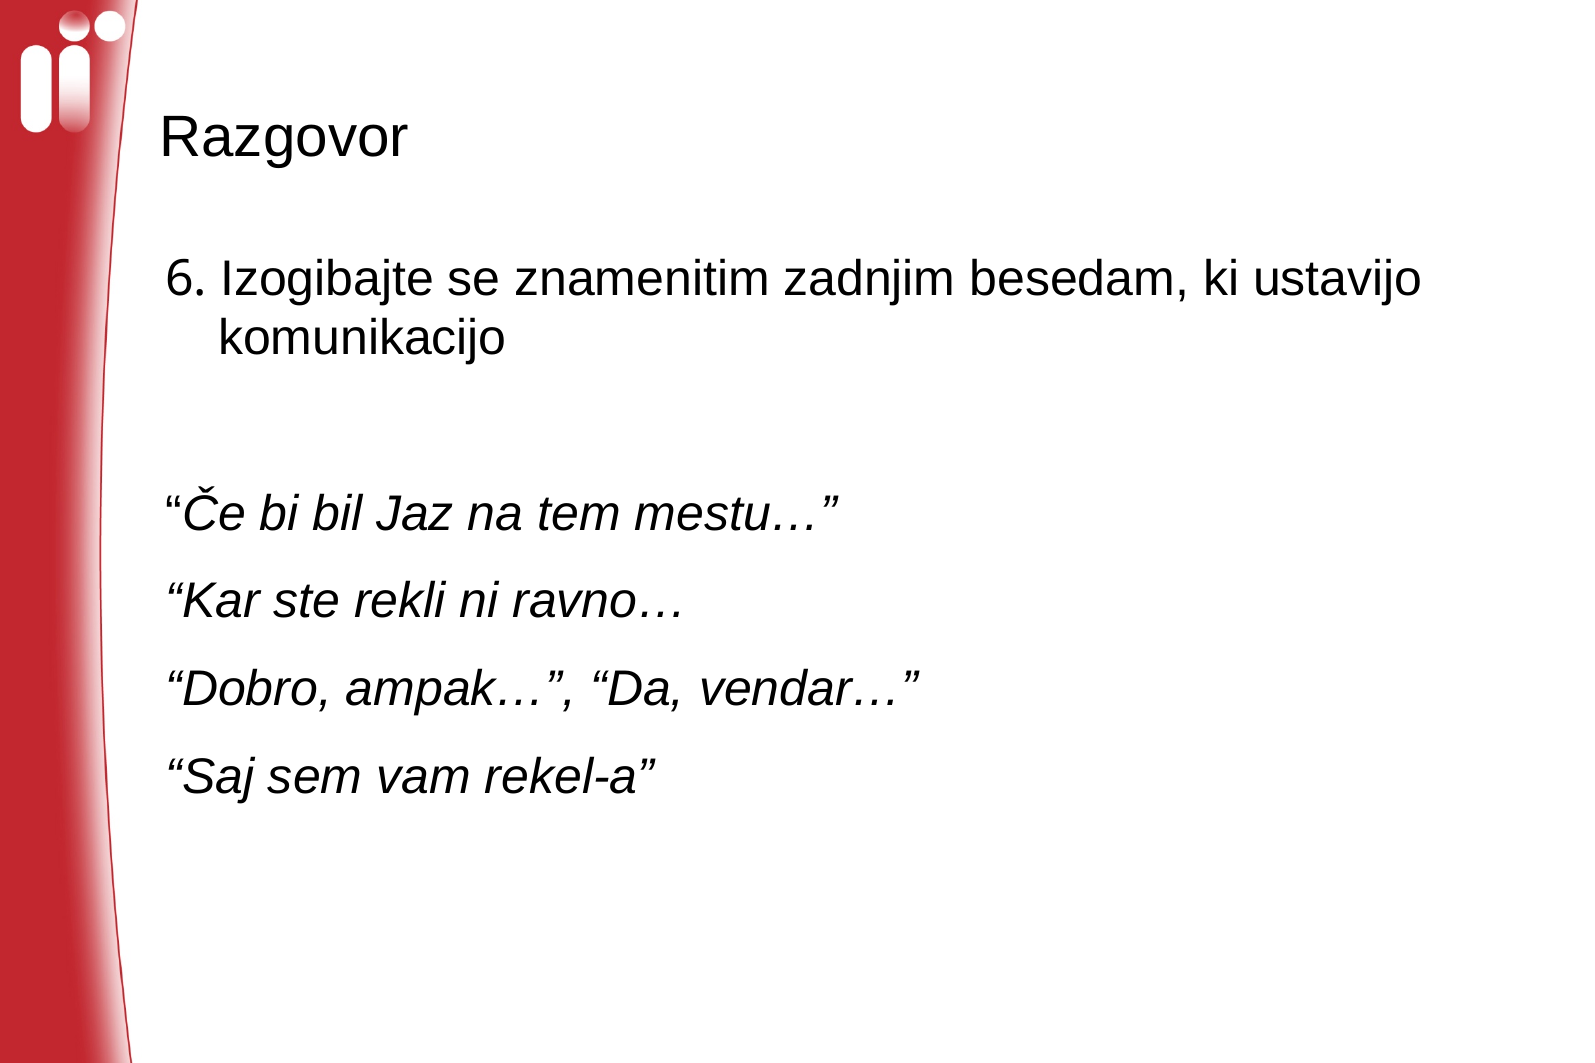

# Razgovor
6. Izogibajte se znamenitim zadnjim besedam, ki ustavijo komunikacijo
“Če bi bil Jaz na tem mestu…”
“Kar ste rekli ni ravno…
“Dobro, ampak…”, “Da, vendar…”
“Saj sem vam rekel-a”